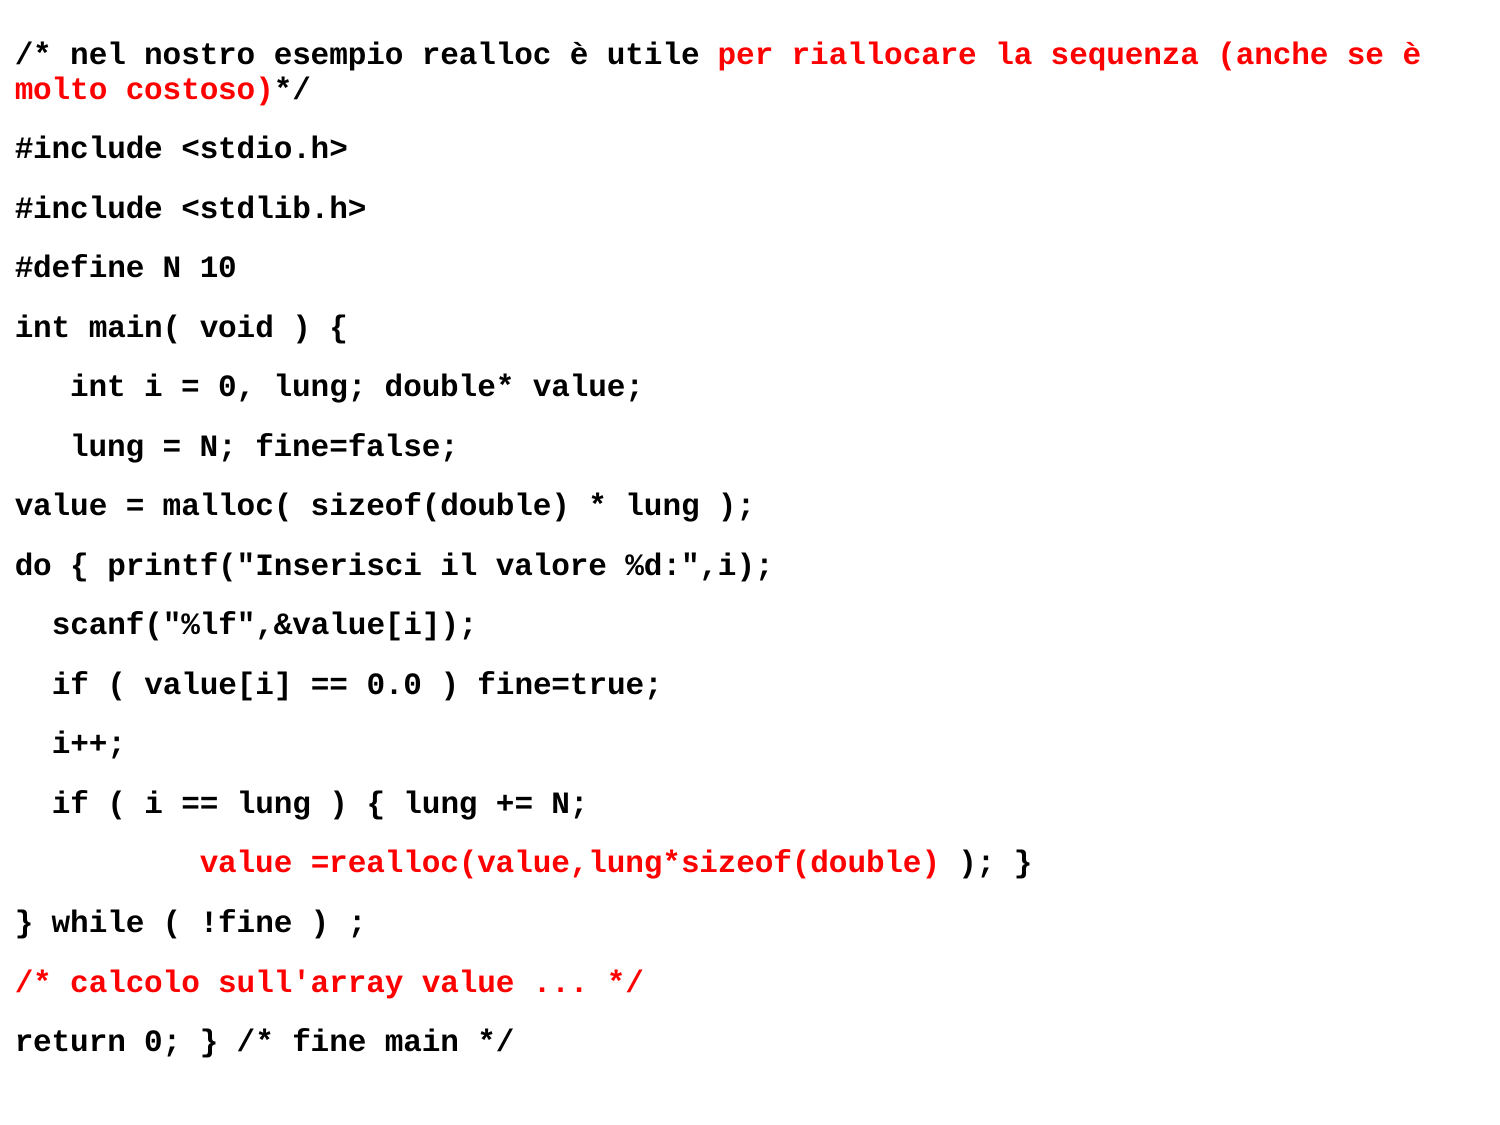

# /* nel nostro esempio realloc è utile per riallocare la sequenza (anche se è molto costoso)*/
#include <stdio.h>
#include <stdlib.h>
#define N 10
int main( void ) {
 int i = 0, lung; double* value;
 lung = N; fine=false;
value = malloc( sizeof(double) * lung );
do { printf("Inserisci il valore %d:",i);
 scanf("%lf",&value[i]);
 if ( value[i] == 0.0 ) fine=true;
 i++;
 if ( i == lung ) { lung += N;
 value =realloc(value,lung*sizeof(double) ); }
} while ( !fine ) ;
/* calcolo sull'array value ... */
return 0; } /* fine main */